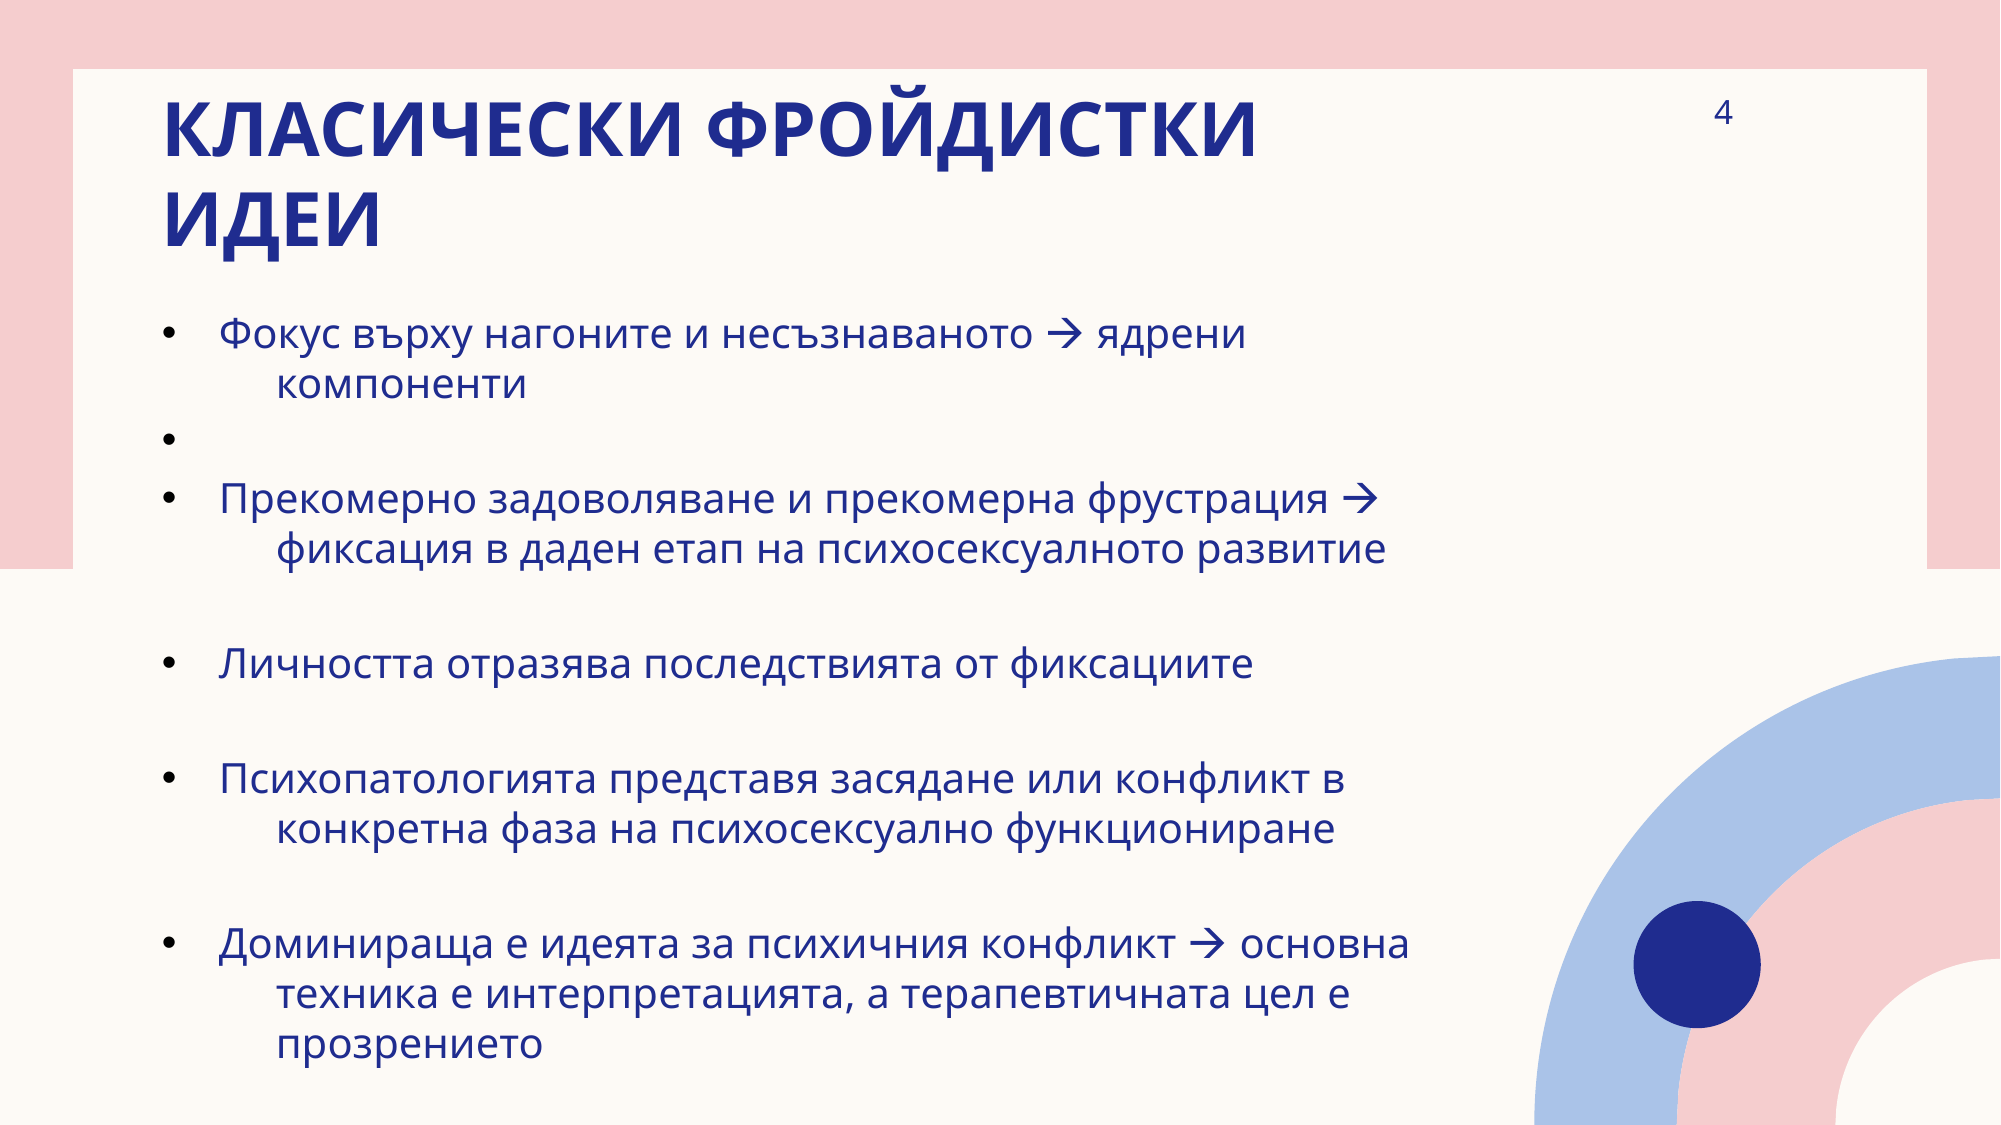

# Класически Фройдистки идеи
Фокус върху нагоните и несъзнаваното  ядрени компоненти
Прекомерно задоволяване и прекомерна фрустрация  фиксация в даден етап на психосексуалното развитие
Личността отразява последствията от фиксациите
Психопатологията представя засядане или конфликт в конкретна фаза на психосексуално функциониране
Доминираща е идеята за психичния конфликт  основна техника е интерпретацията, а терапевтичната цел е прозрението
Критики